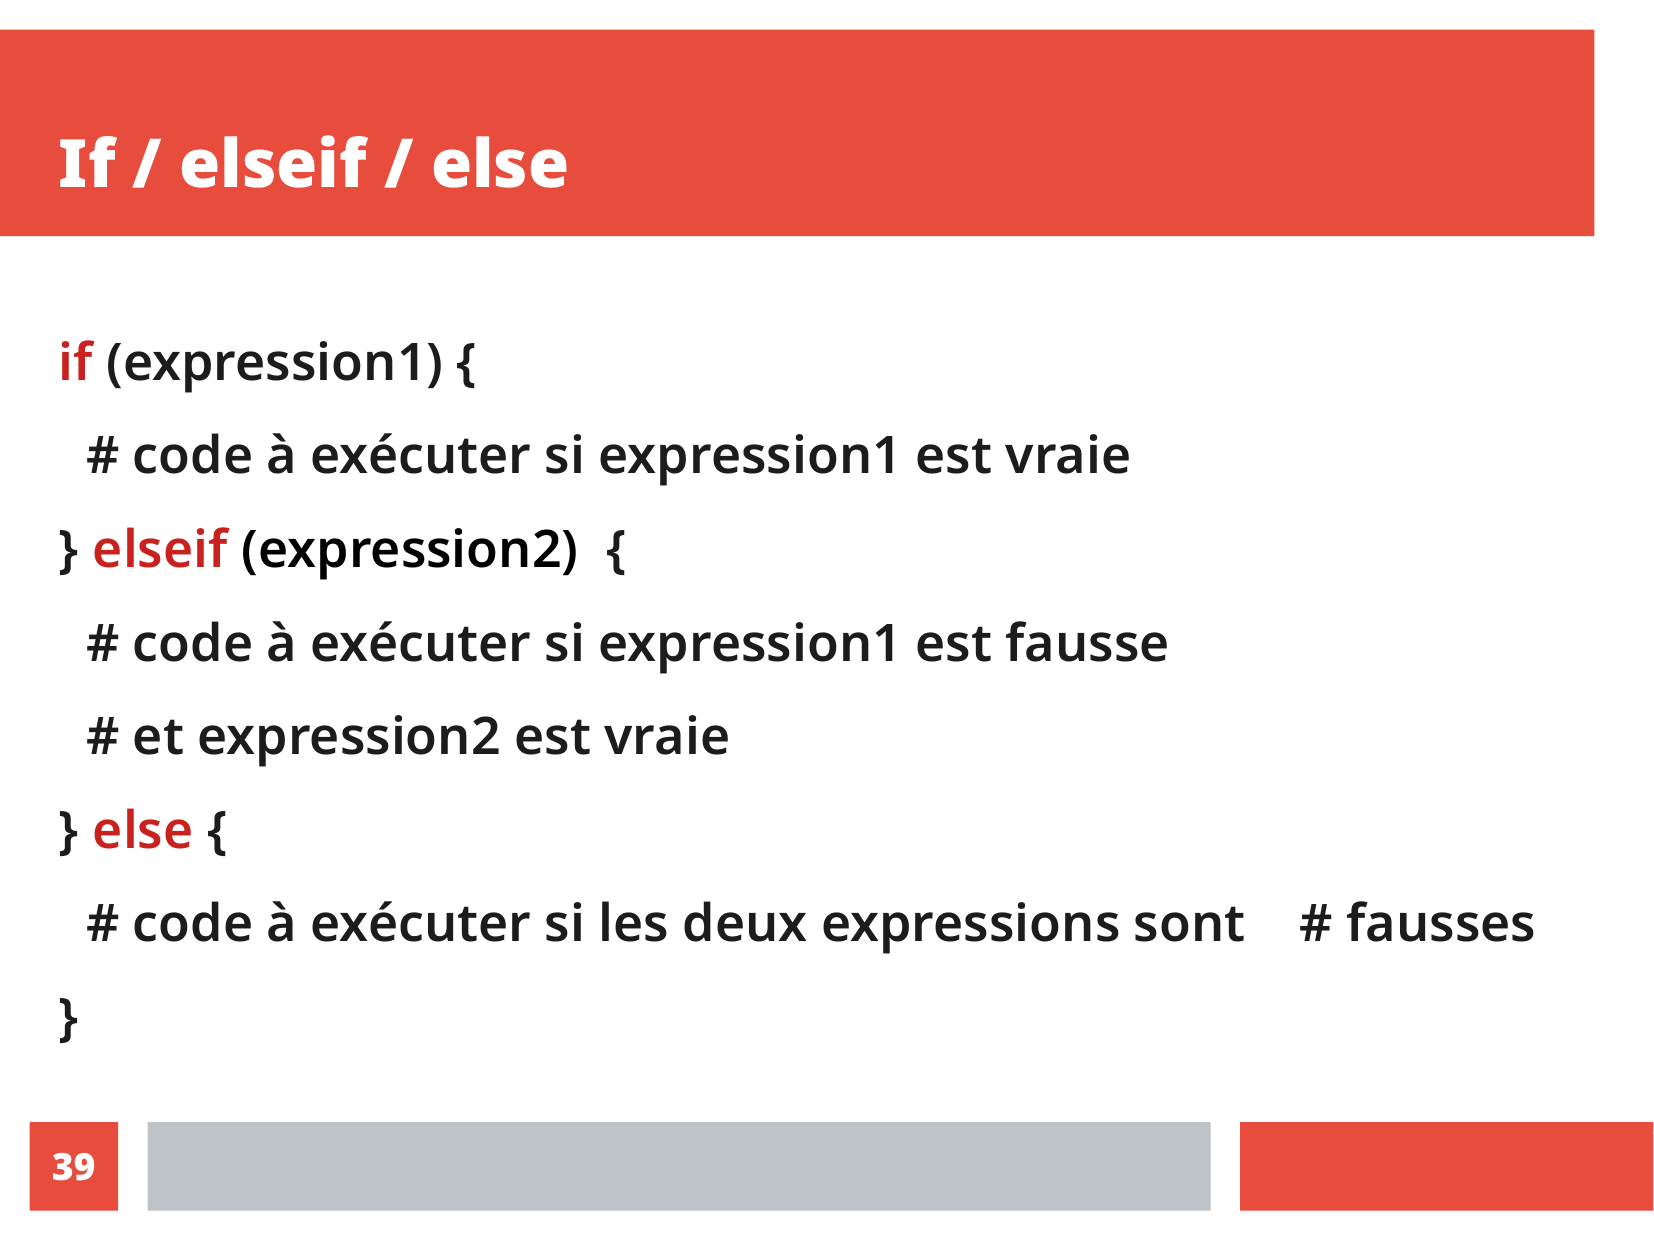

# If / elseif / else
if (expression1) {
 # code à exécuter si expression1 est vraie
} elseif (expression2) {
 # code à exécuter si expression1 est fausse
 # et expression2 est vraie
} else {
 # code à exécuter si les deux expressions sont # fausses
}
39